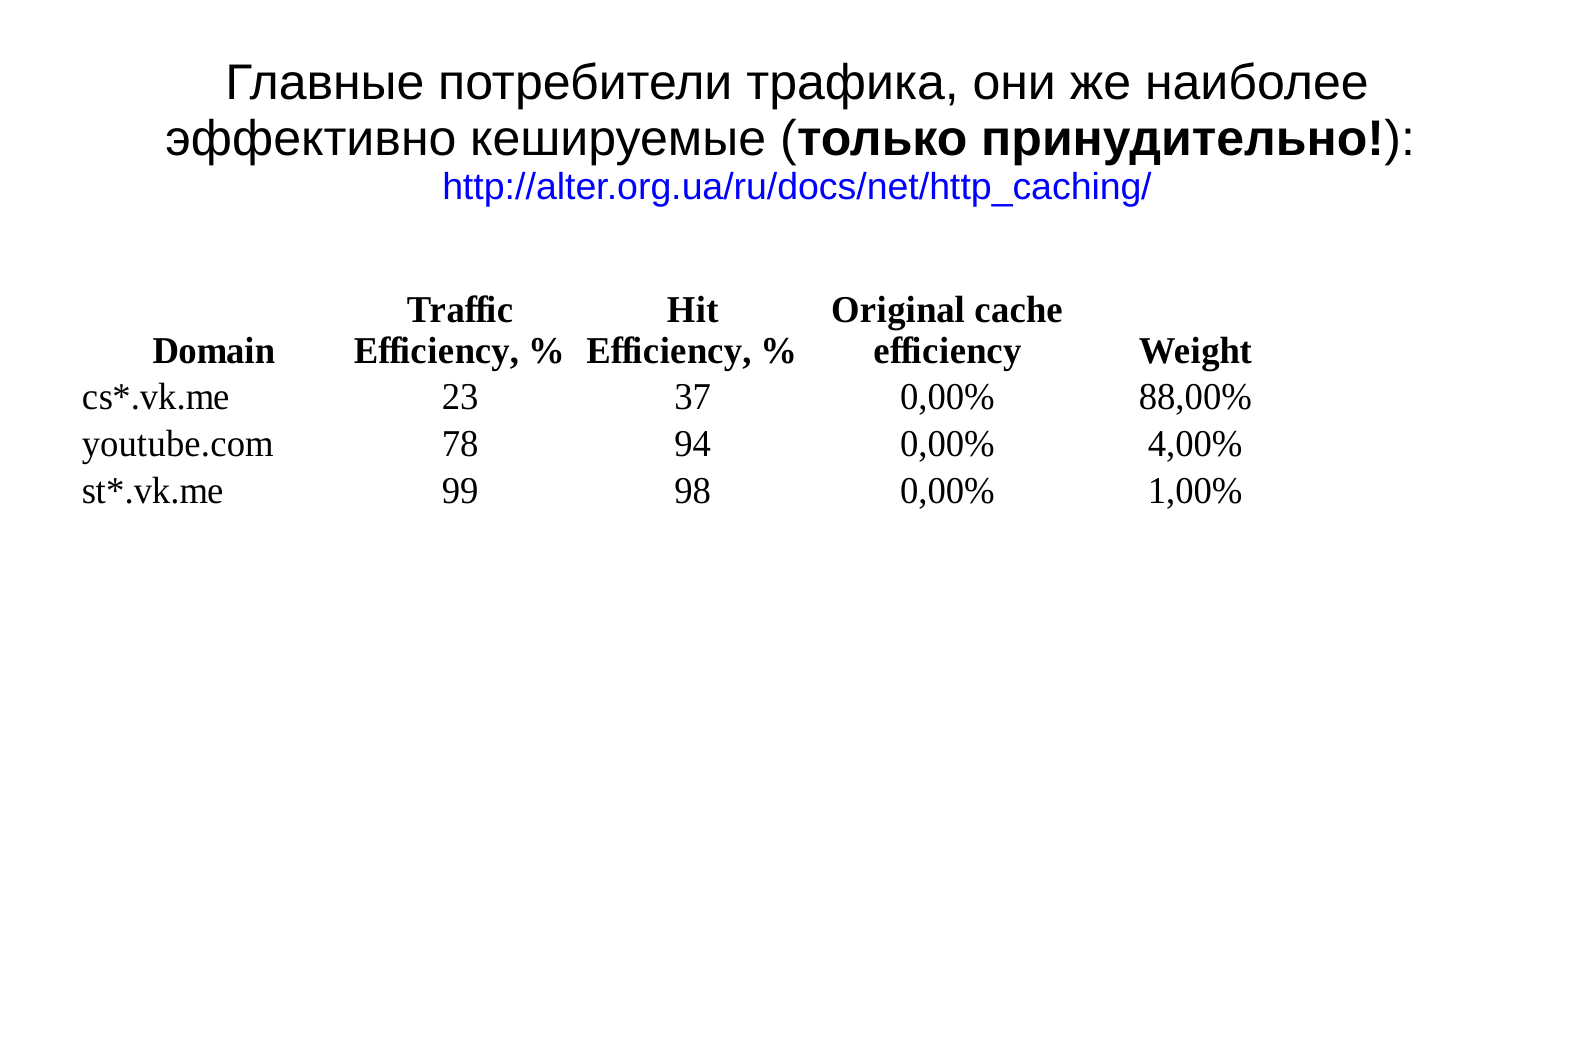

# Главные потребители трафика, они же наиболее эффективно кешируемые (только принудительно!): http://alter.org.ua/ru/docs/net/http_caching/